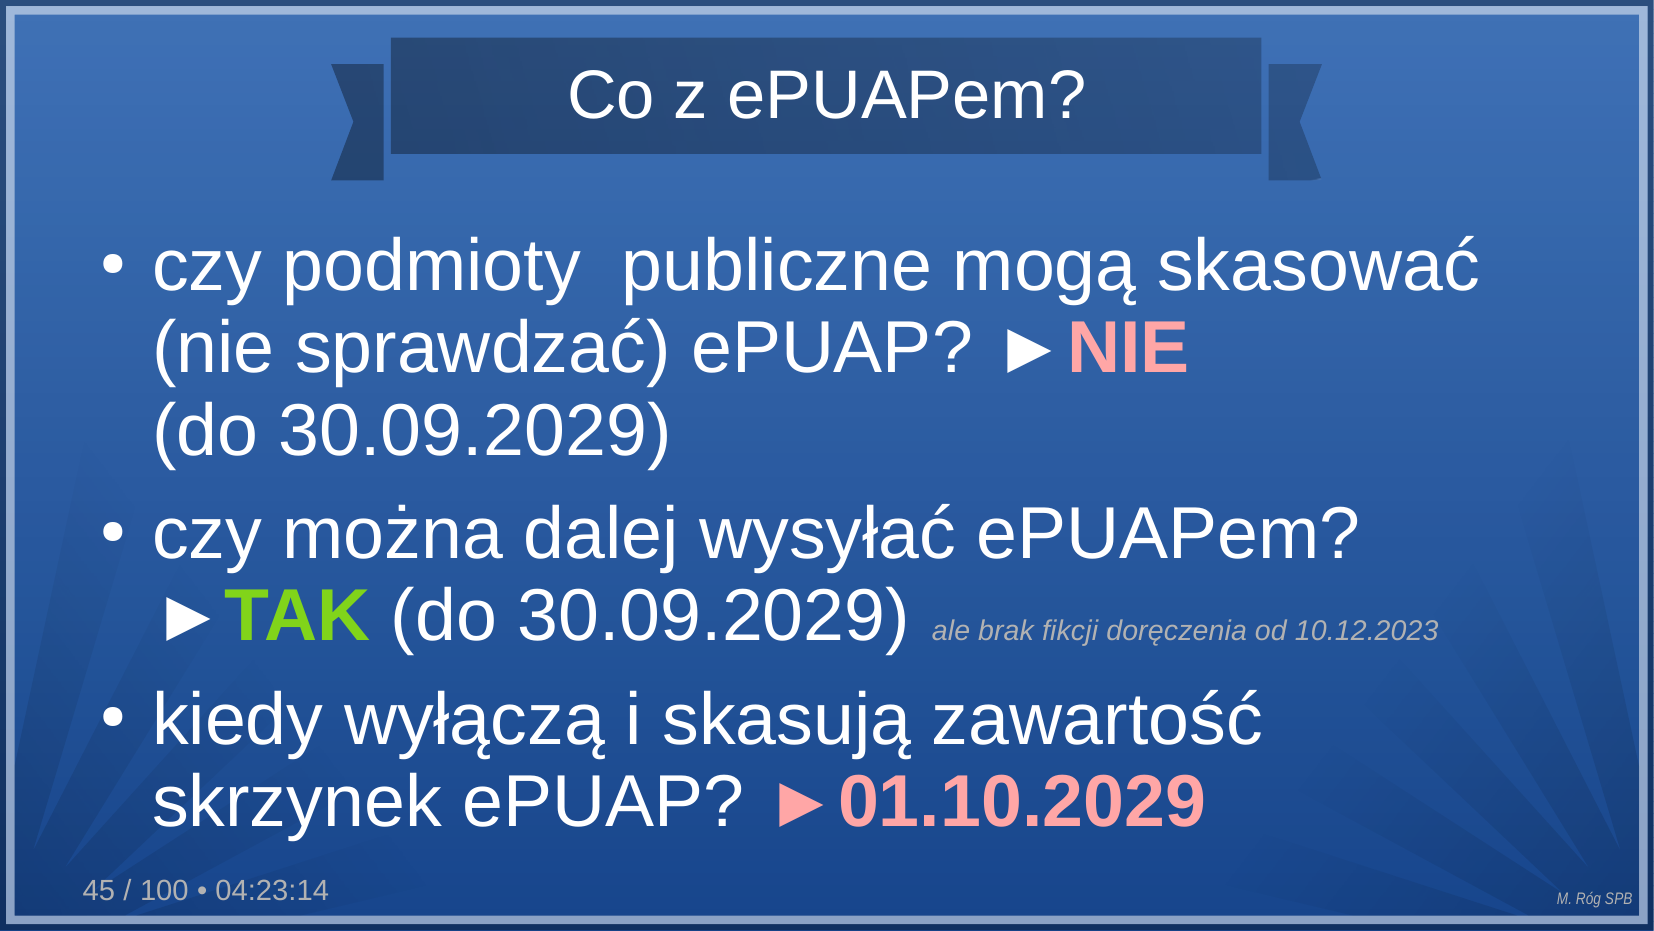

# Co z ePUAPem?
czy podmioty publiczne mogą skasować (nie sprawdzać) ePUAP? ►NIE (do 30.09.2029)
czy można dalej wysyłać ePUAPem? ►TAK (do 30.09.2029) ale brak fikcji doręczenia od 10.12.2023
kiedy wyłączą i skasują zawartość skrzynek ePUAP? ►01.10.2029